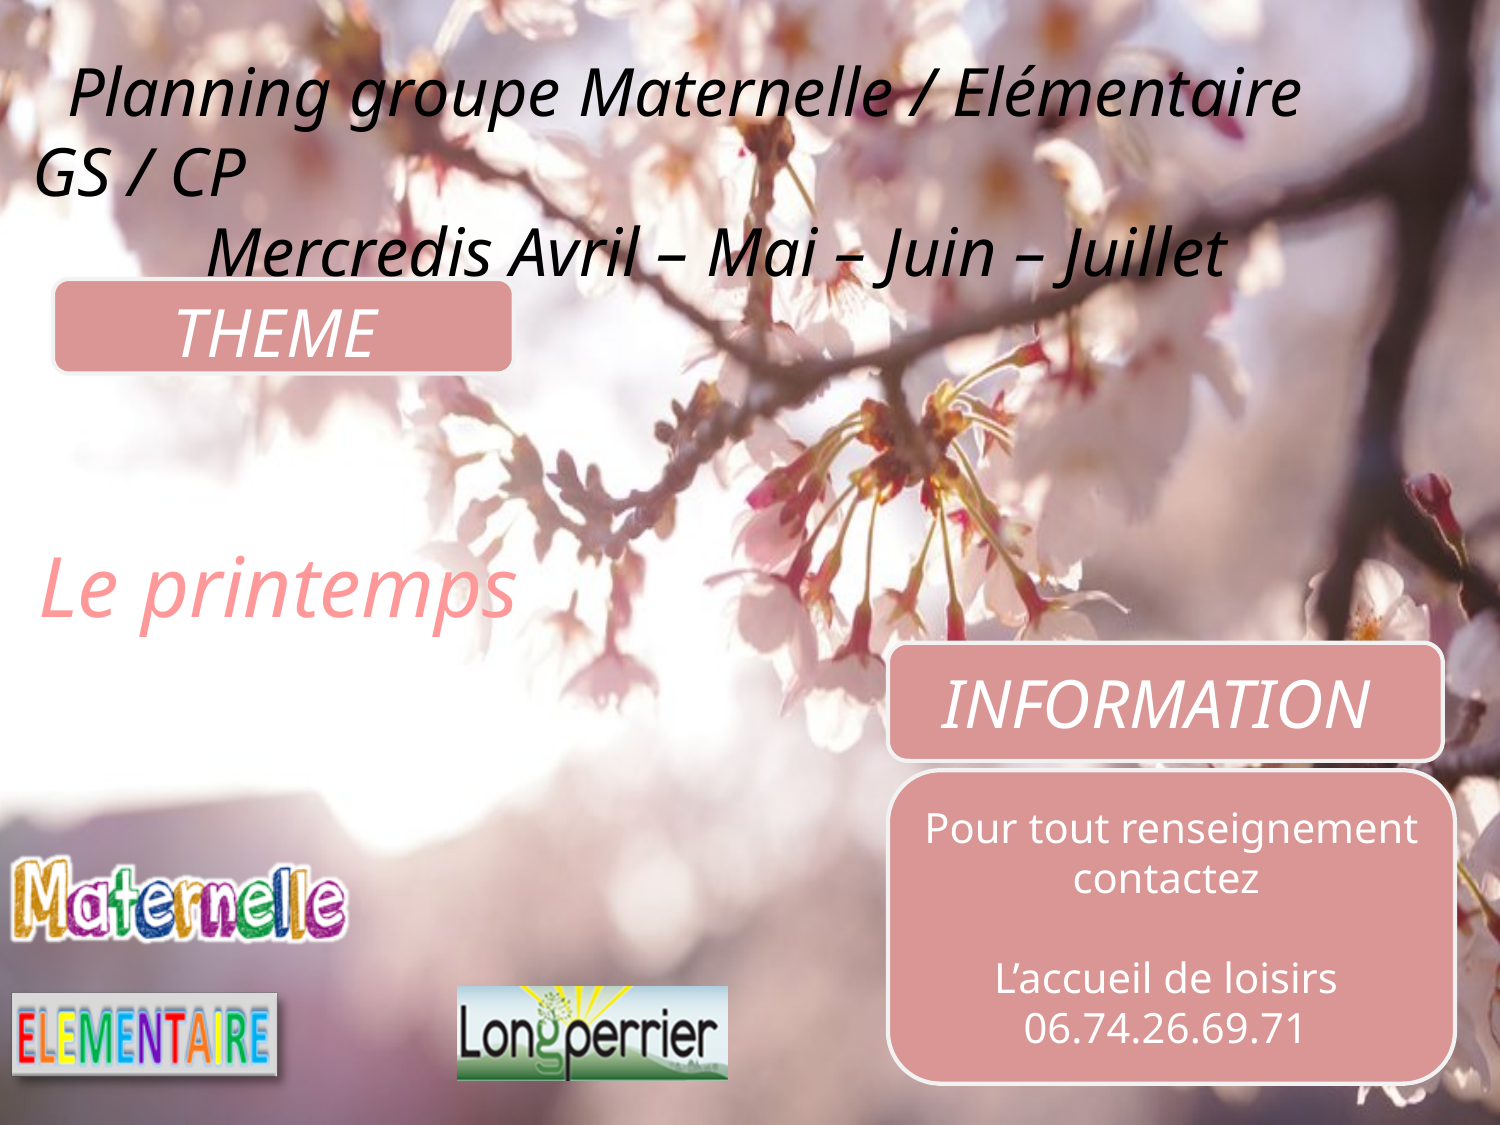

Planning groupe Maternelle / Elémentaire GS / CP
 Mercredis Avril – Mai – Juin – Juillet
THEME
Le printemps
INFORMATION
Pour tout renseignement contactez
L’accueil de loisirs
06.74.26.69.71